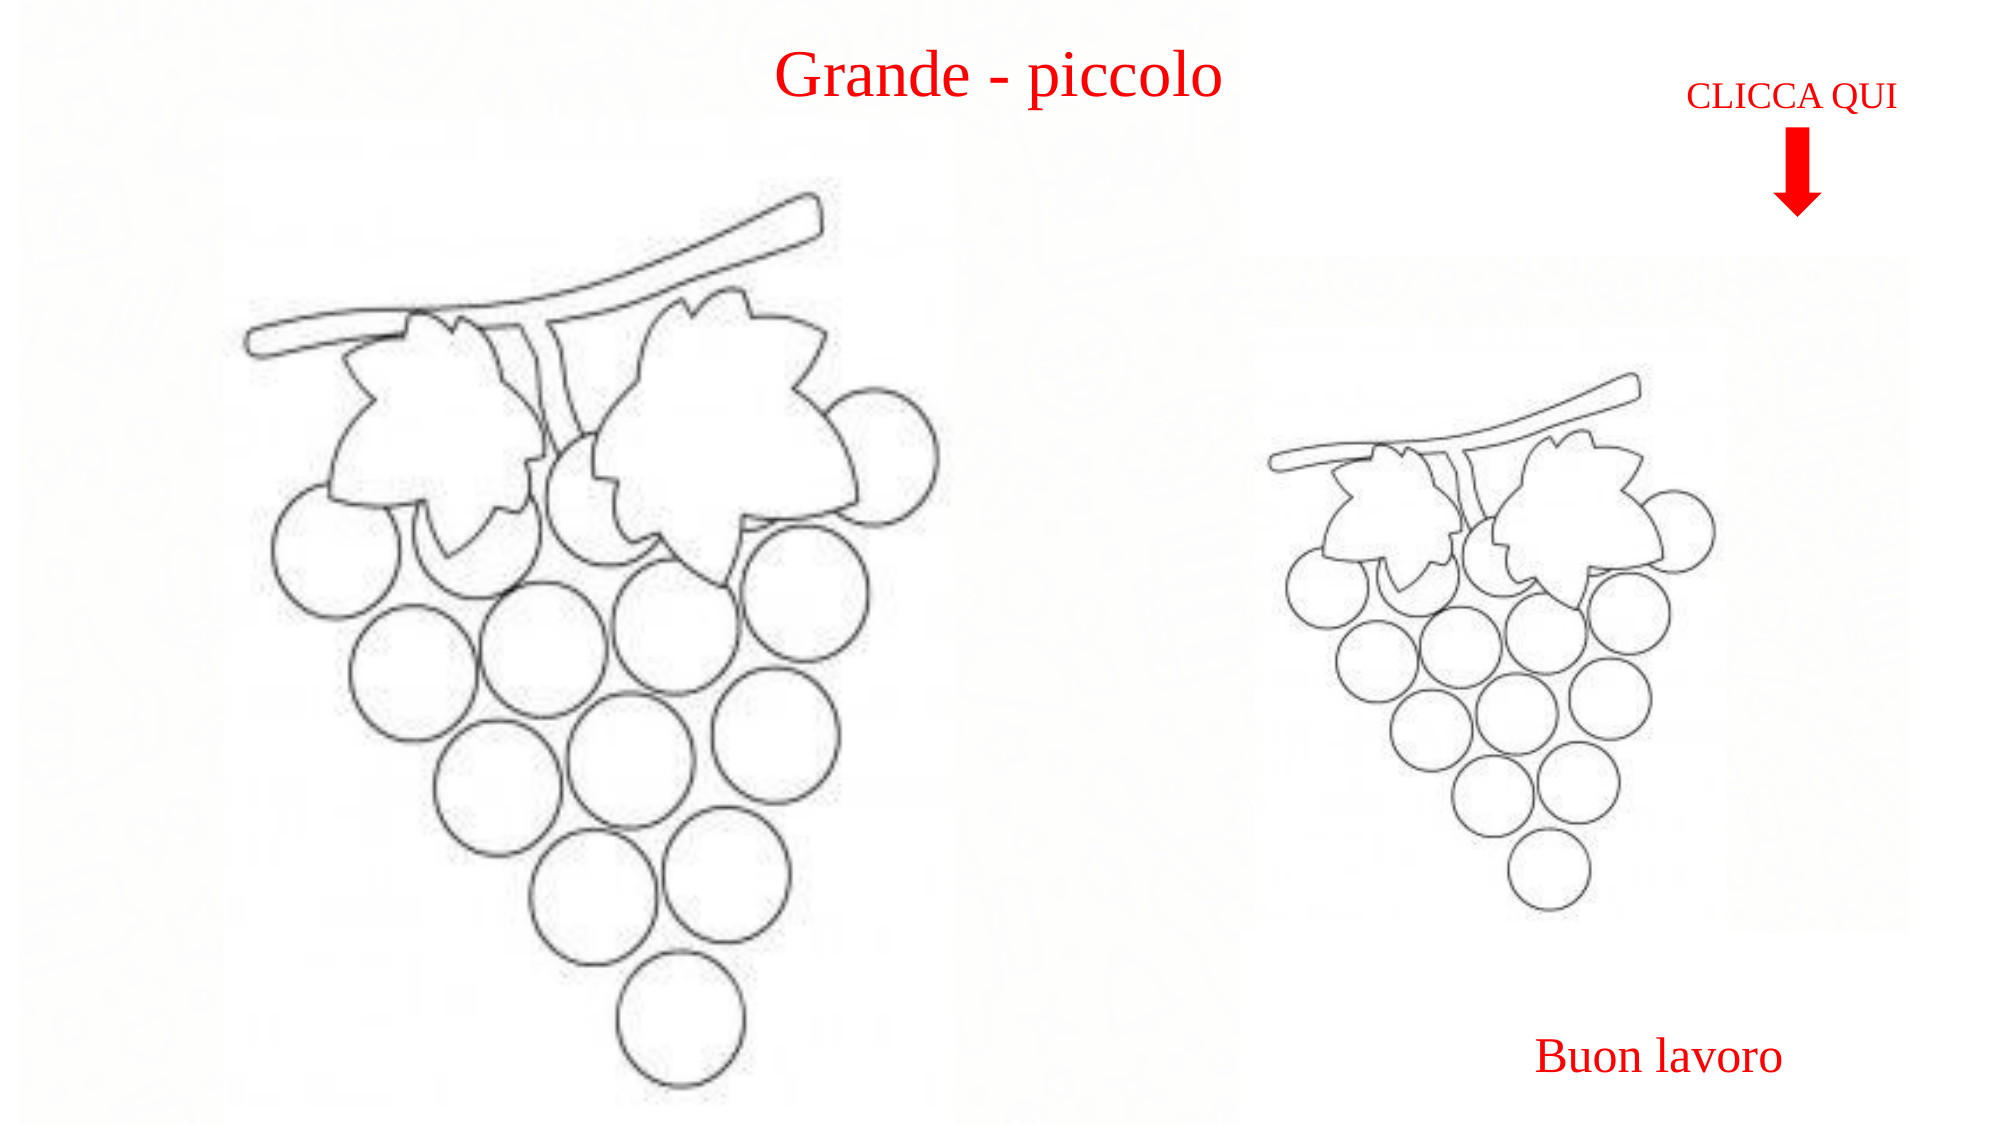

# Grande - piccolo
CLICCA QUI
Buon lavoro